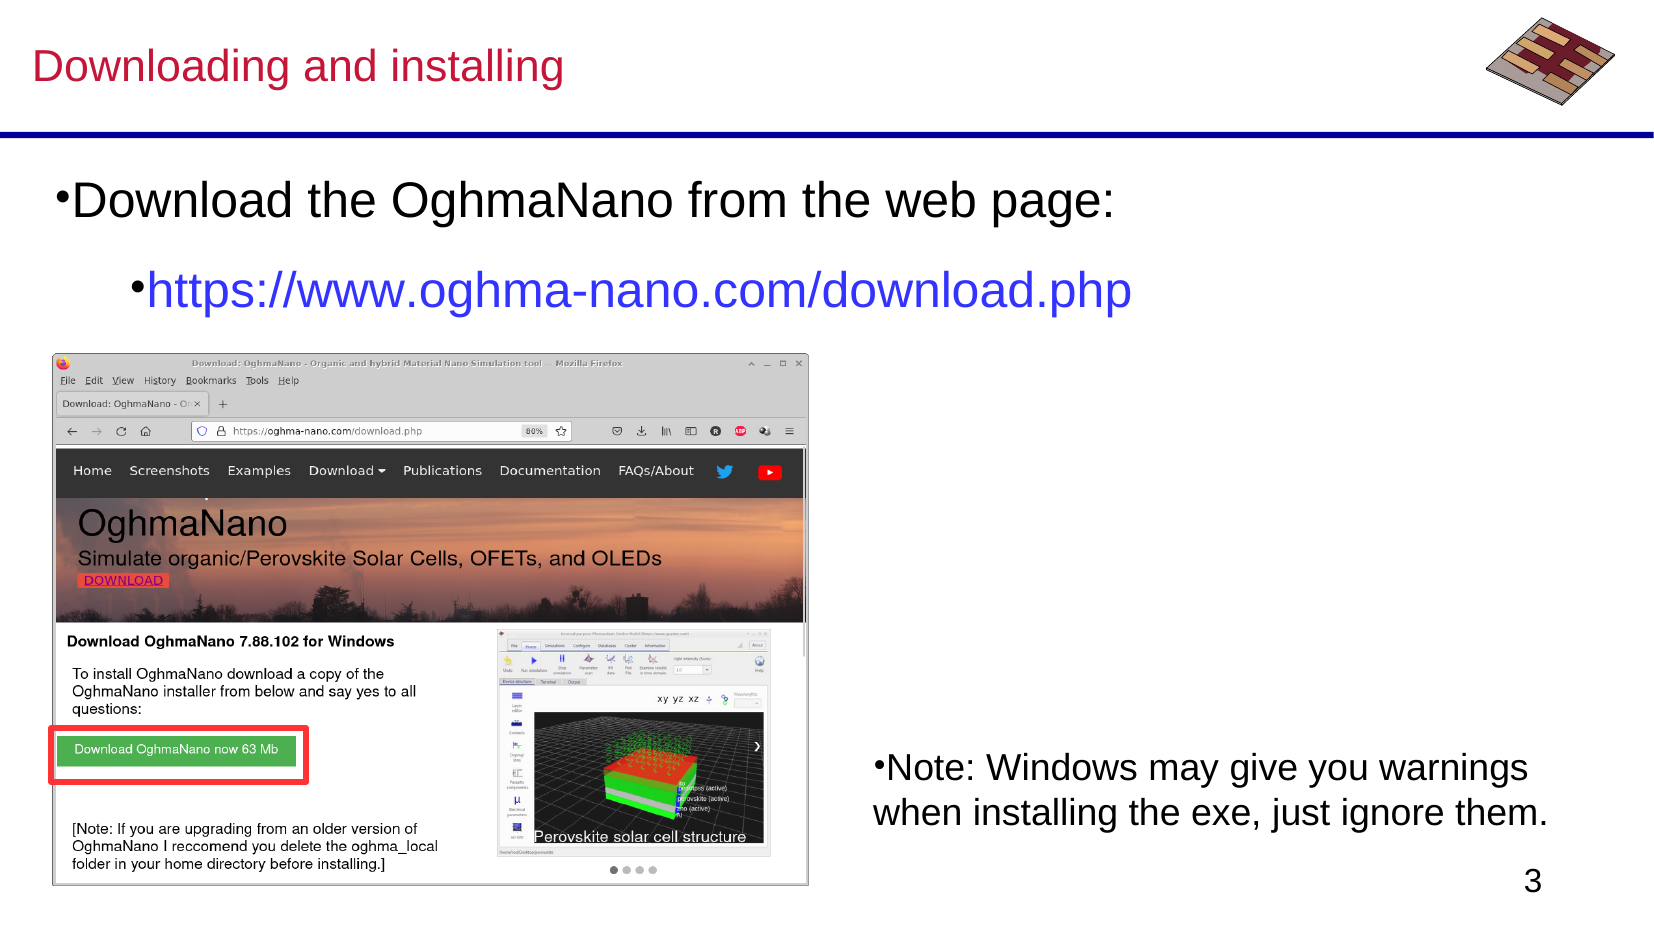

# Downloading and installing
Download the OghmaNano from the web page:
https://www.oghma-nano.com/download.php
Note: Windows may give you warnings when installing the exe, just ignore them.